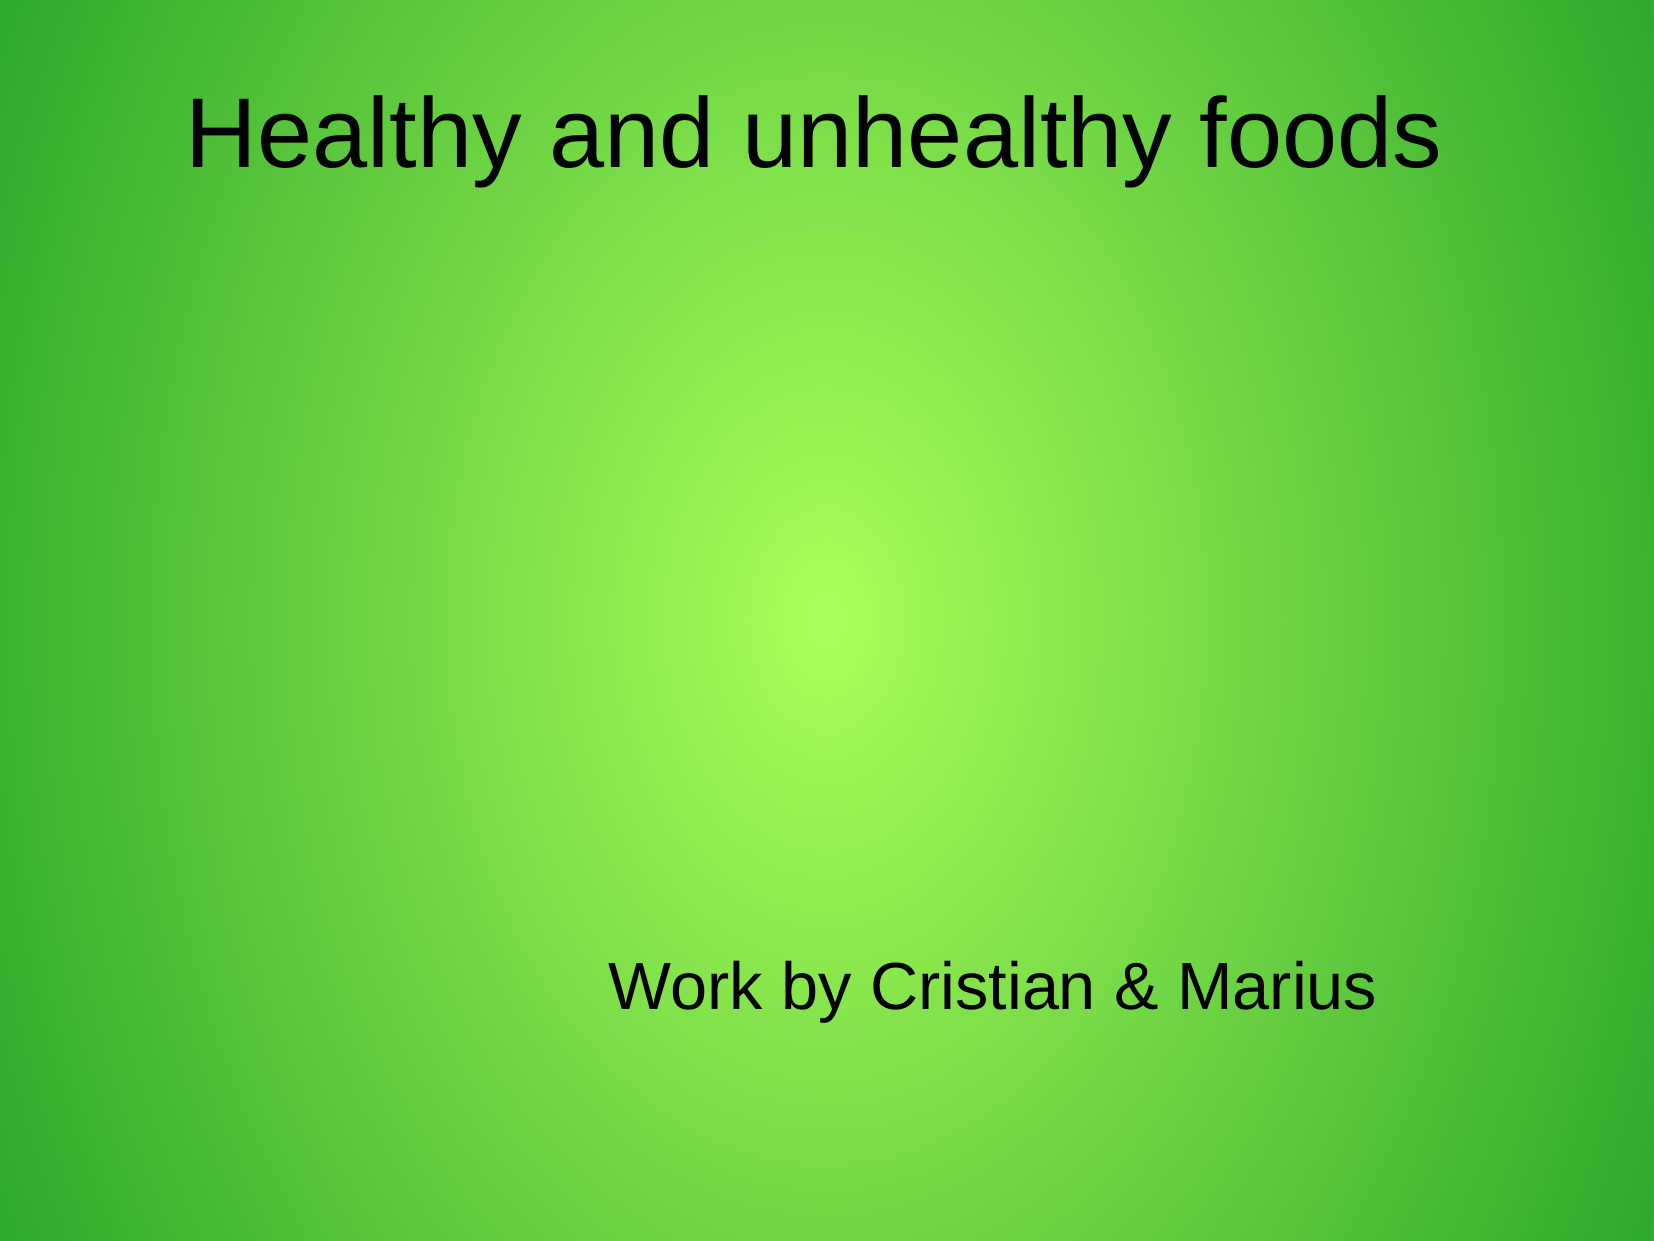

# Healthy and unhealthy foods
 Work by Cristian & Marius